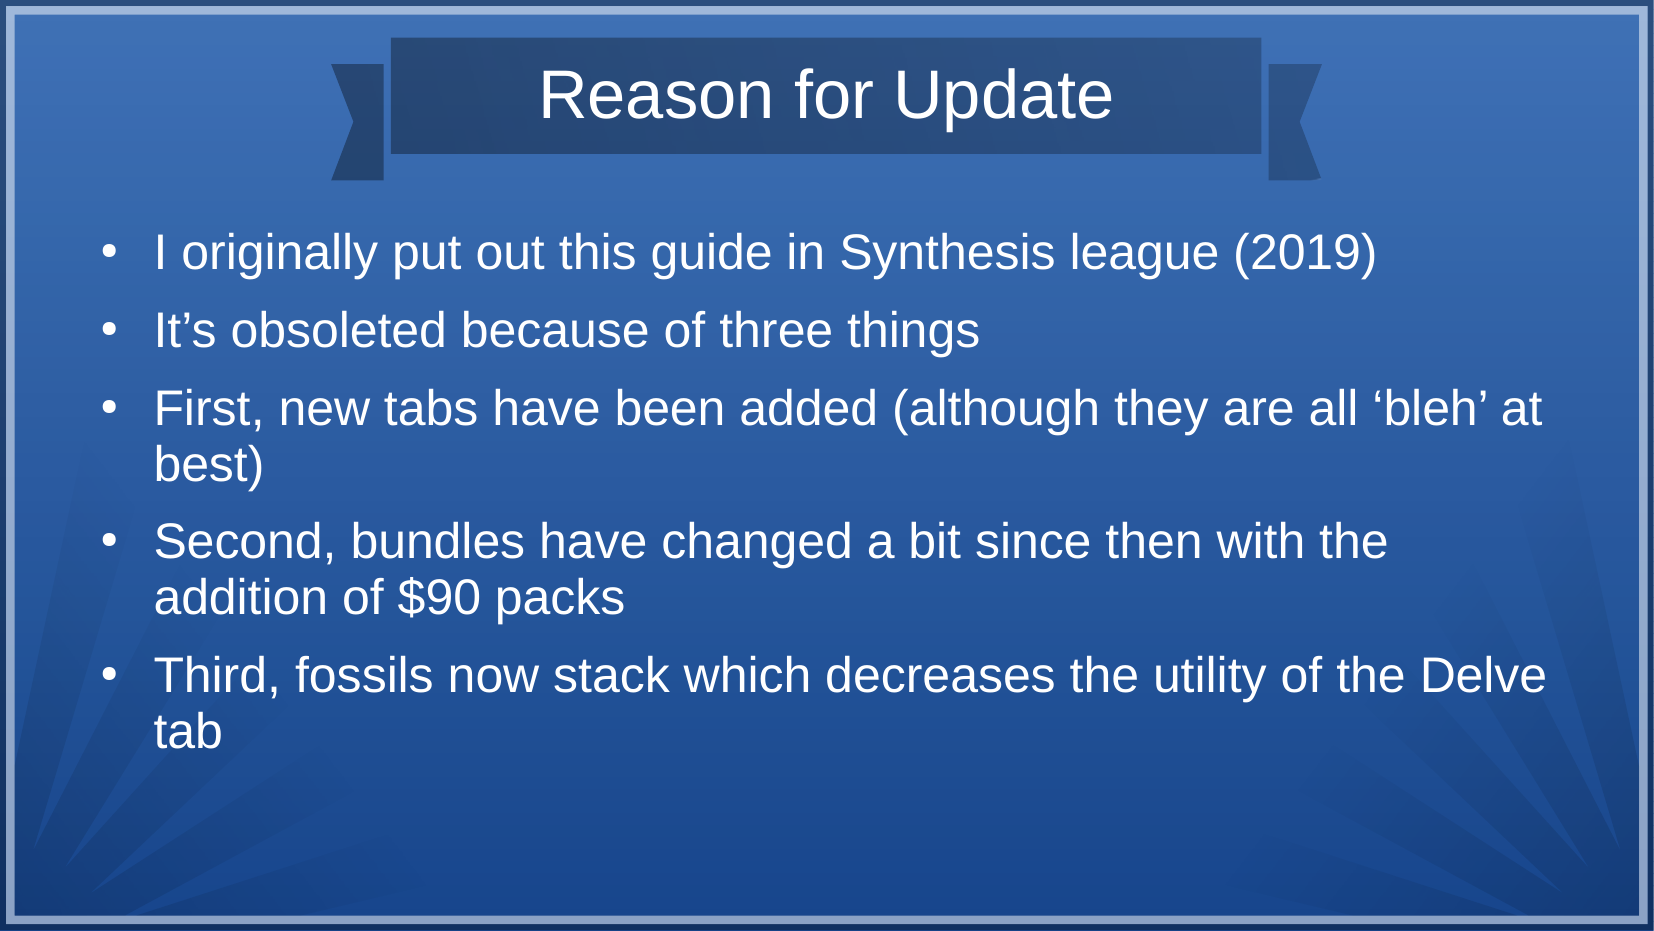

# Reason for Update
I originally put out this guide in Synthesis league (2019)
It’s obsoleted because of three things
First, new tabs have been added (although they are all ‘bleh’ at best)
Second, bundles have changed a bit since then with the addition of $90 packs
Third, fossils now stack which decreases the utility of the Delve tab